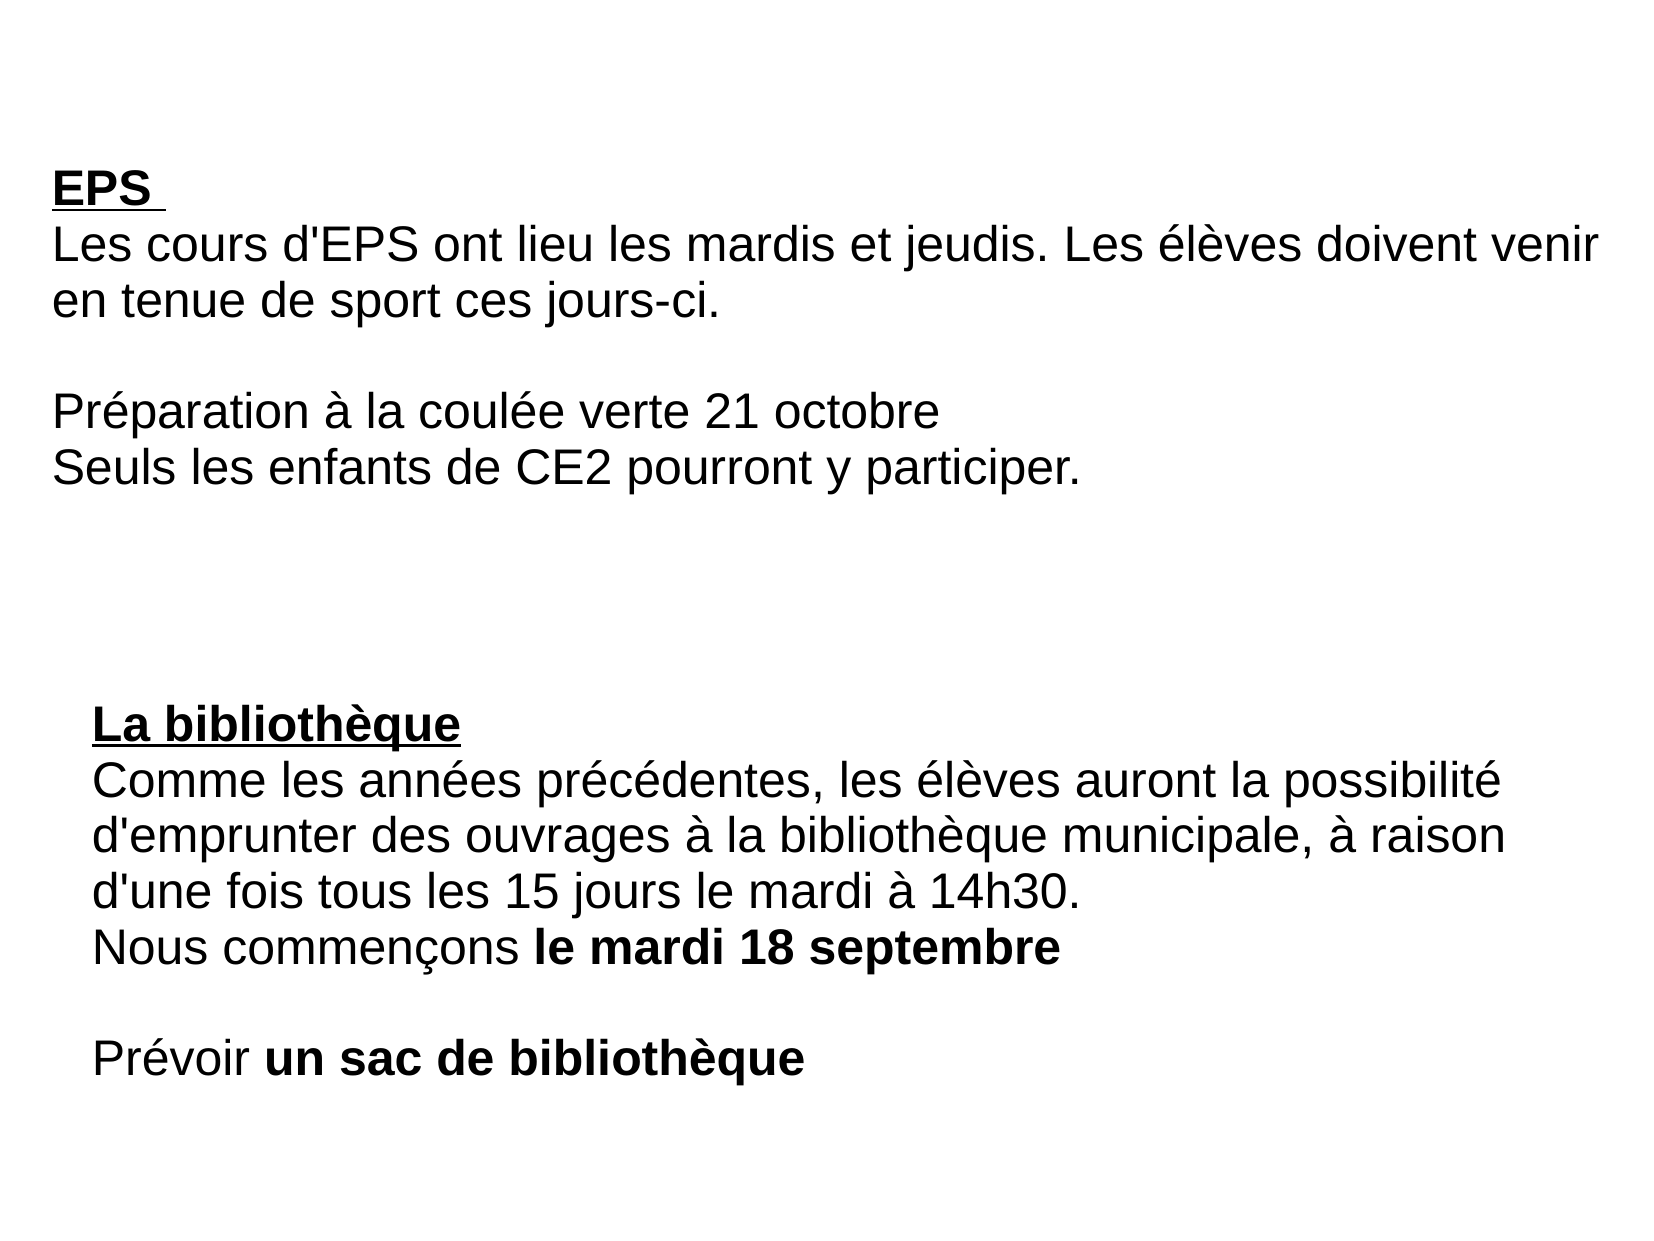

EPS
Les cours d'EPS ont lieu les mardis et jeudis. Les élèves doivent venir en tenue de sport ces jours-ci.
Préparation à la coulée verte 21 octobre
Seuls les enfants de CE2 pourront y participer.
La bibliothèque
Comme les années précédentes, les élèves auront la possibilité d'emprunter des ouvrages à la bibliothèque municipale, à raison d'une fois tous les 15 jours le mardi à 14h30.
Nous commençons le mardi 18 septembre
Prévoir un sac de bibliothèque